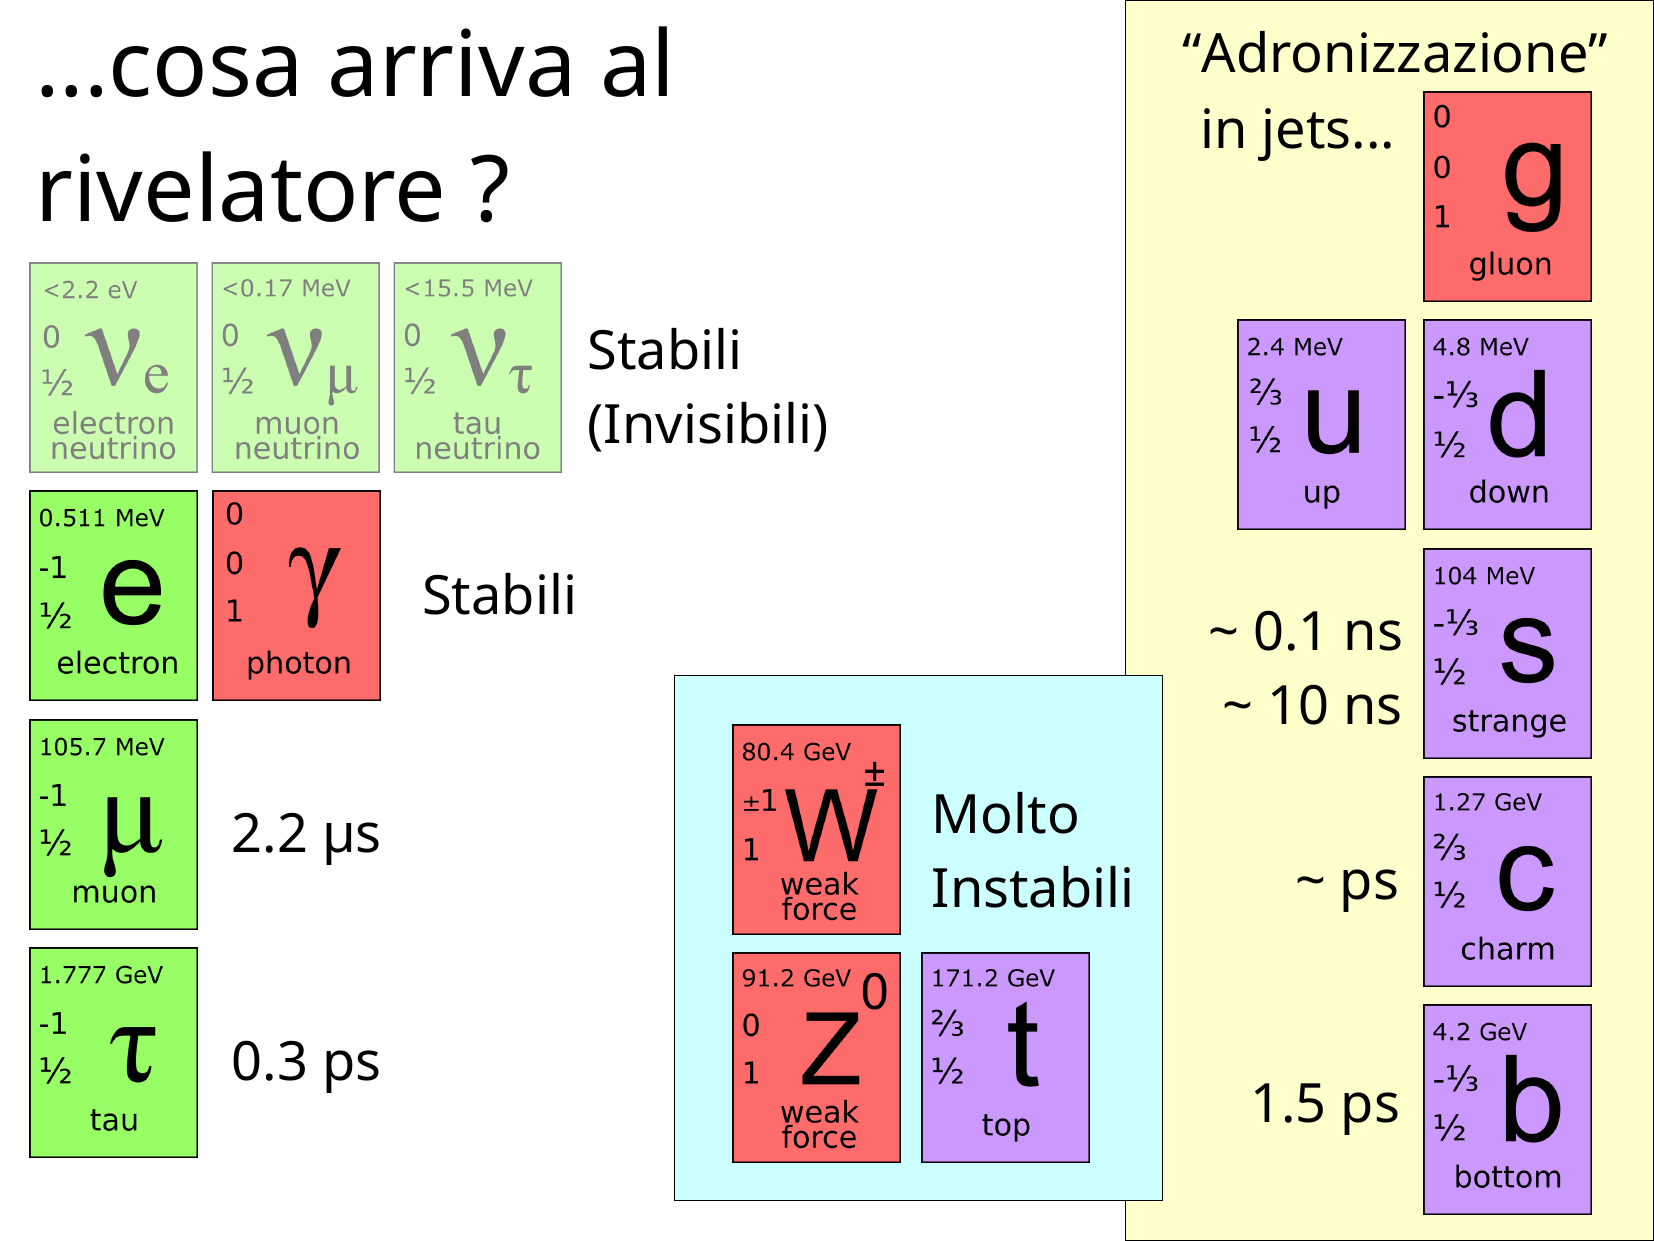

# ...cosa arriva al rivelatore ?
“Adronizzazione”
in jets...
Stabili
(Invisibili)
Stabili
~ 0.1 ns
~ 10 ns
Molto
Instabili
2.2 μs
~ ps
0.3 ps
1.5 ps